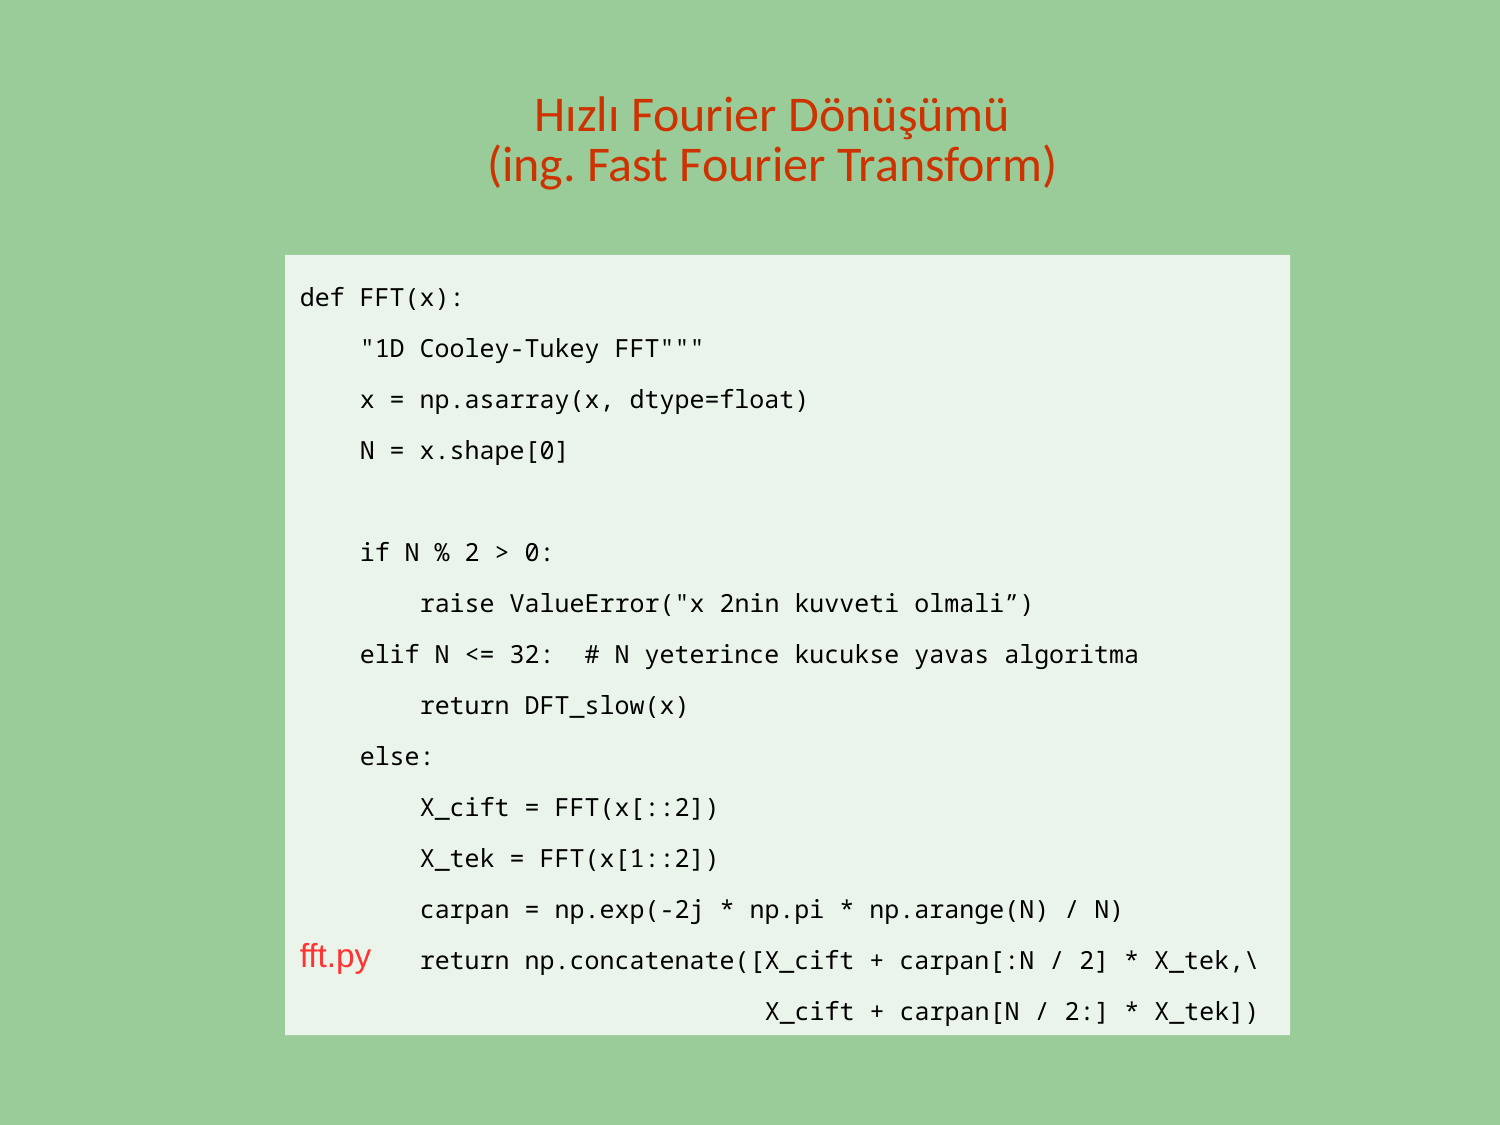

# Hızlı Fourier Dönüşümü (ing. Fast Fourier Transform)
def FFT(x):
 "1D Cooley-Tukey FFT"""
 x = np.asarray(x, dtype=float)
 N = x.shape[0]
 if N % 2 > 0:
 raise ValueError("x 2nin kuvveti olmali”)
 elif N <= 32: # N yeterince kucukse yavas algoritma
 return DFT_slow(x)
 else:
 X_cift = FFT(x[::2])
 X_tek = FFT(x[1::2])
 carpan = np.exp(-2j * np.pi * np.arange(N) / N)
 return np.concatenate([X_cift + carpan[:N / 2] * X_tek,\
 X_cift + carpan[N / 2:] * X_tek])
fft.py